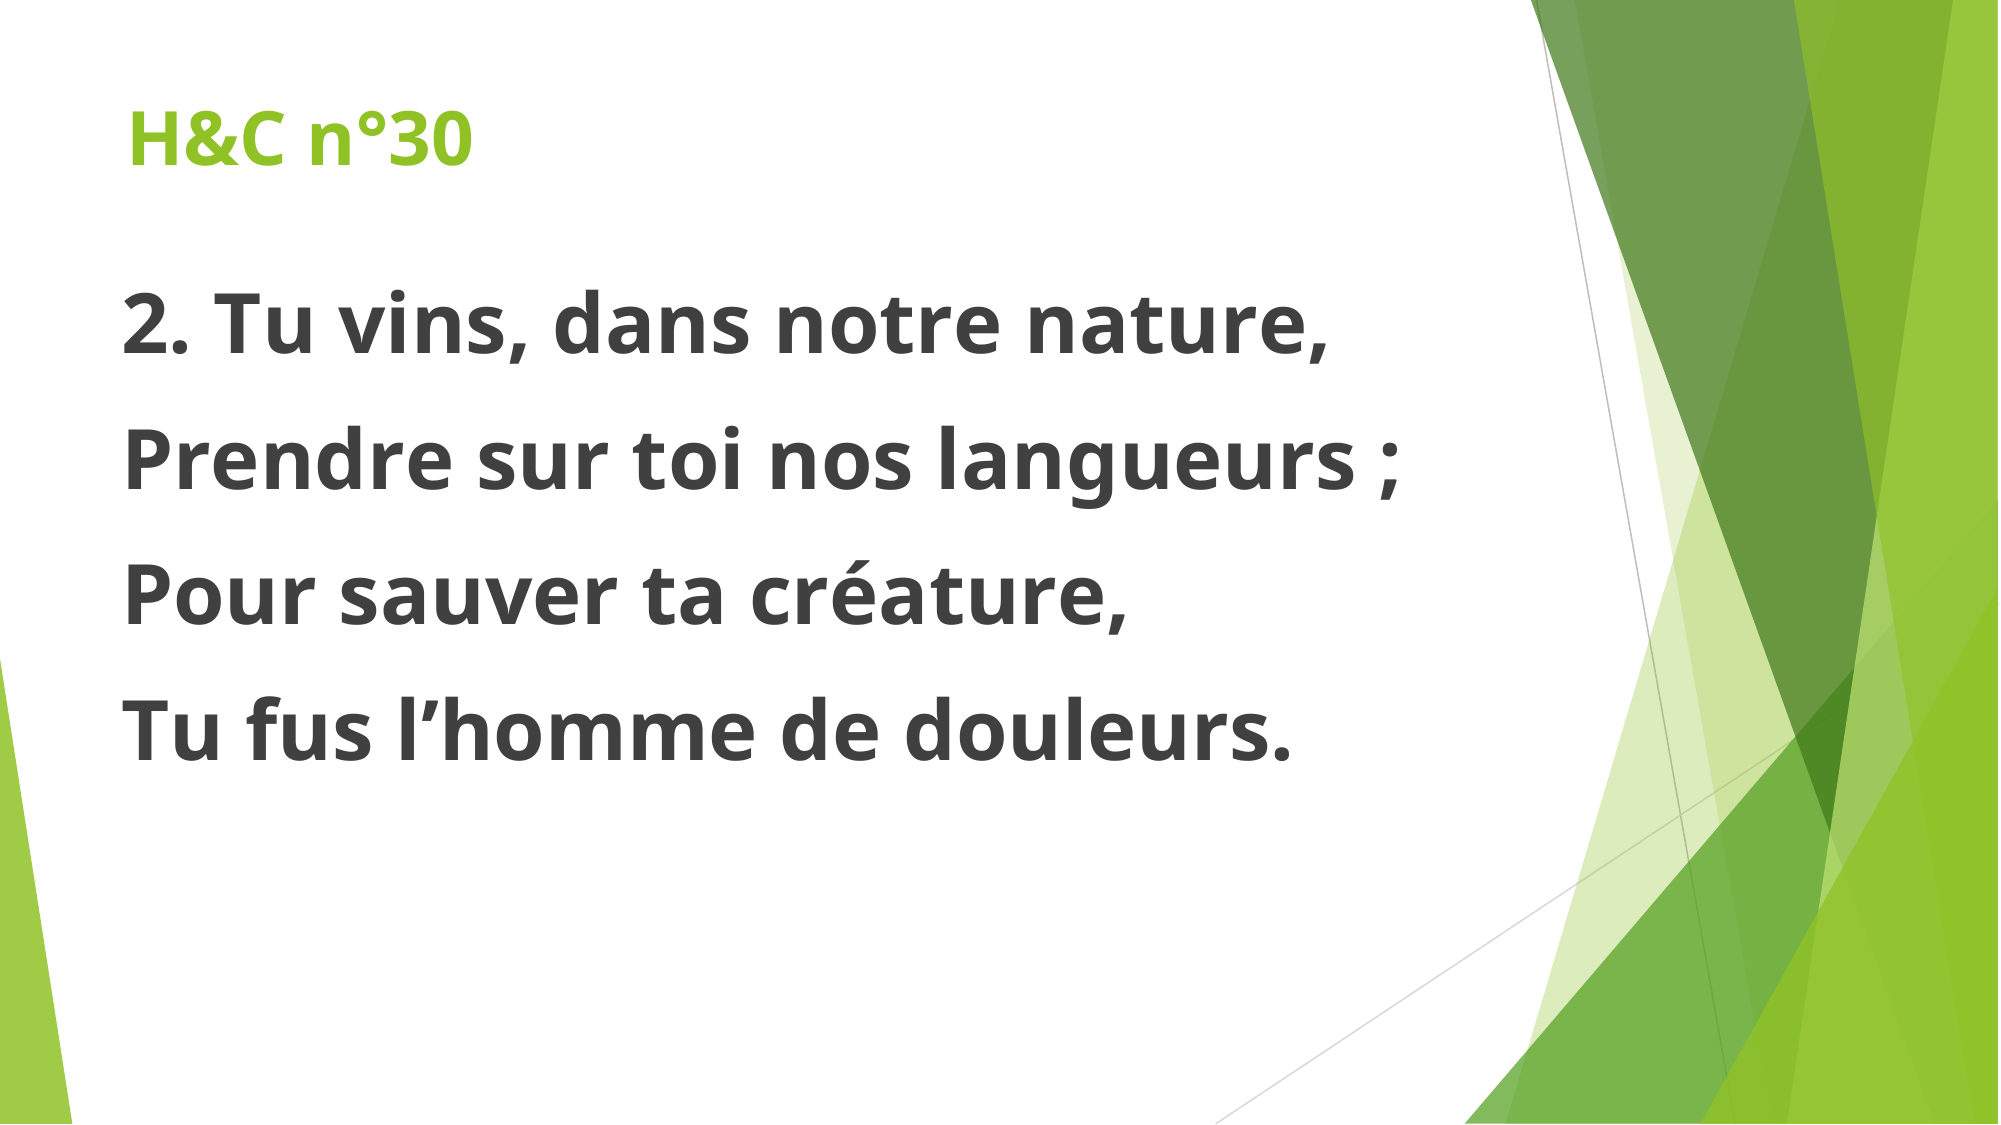

H&C n°30
2. Tu vins, dans notre nature,
Prendre sur toi nos langueurs ;
Pour sauver ta créature,
Tu fus l’homme de douleurs.